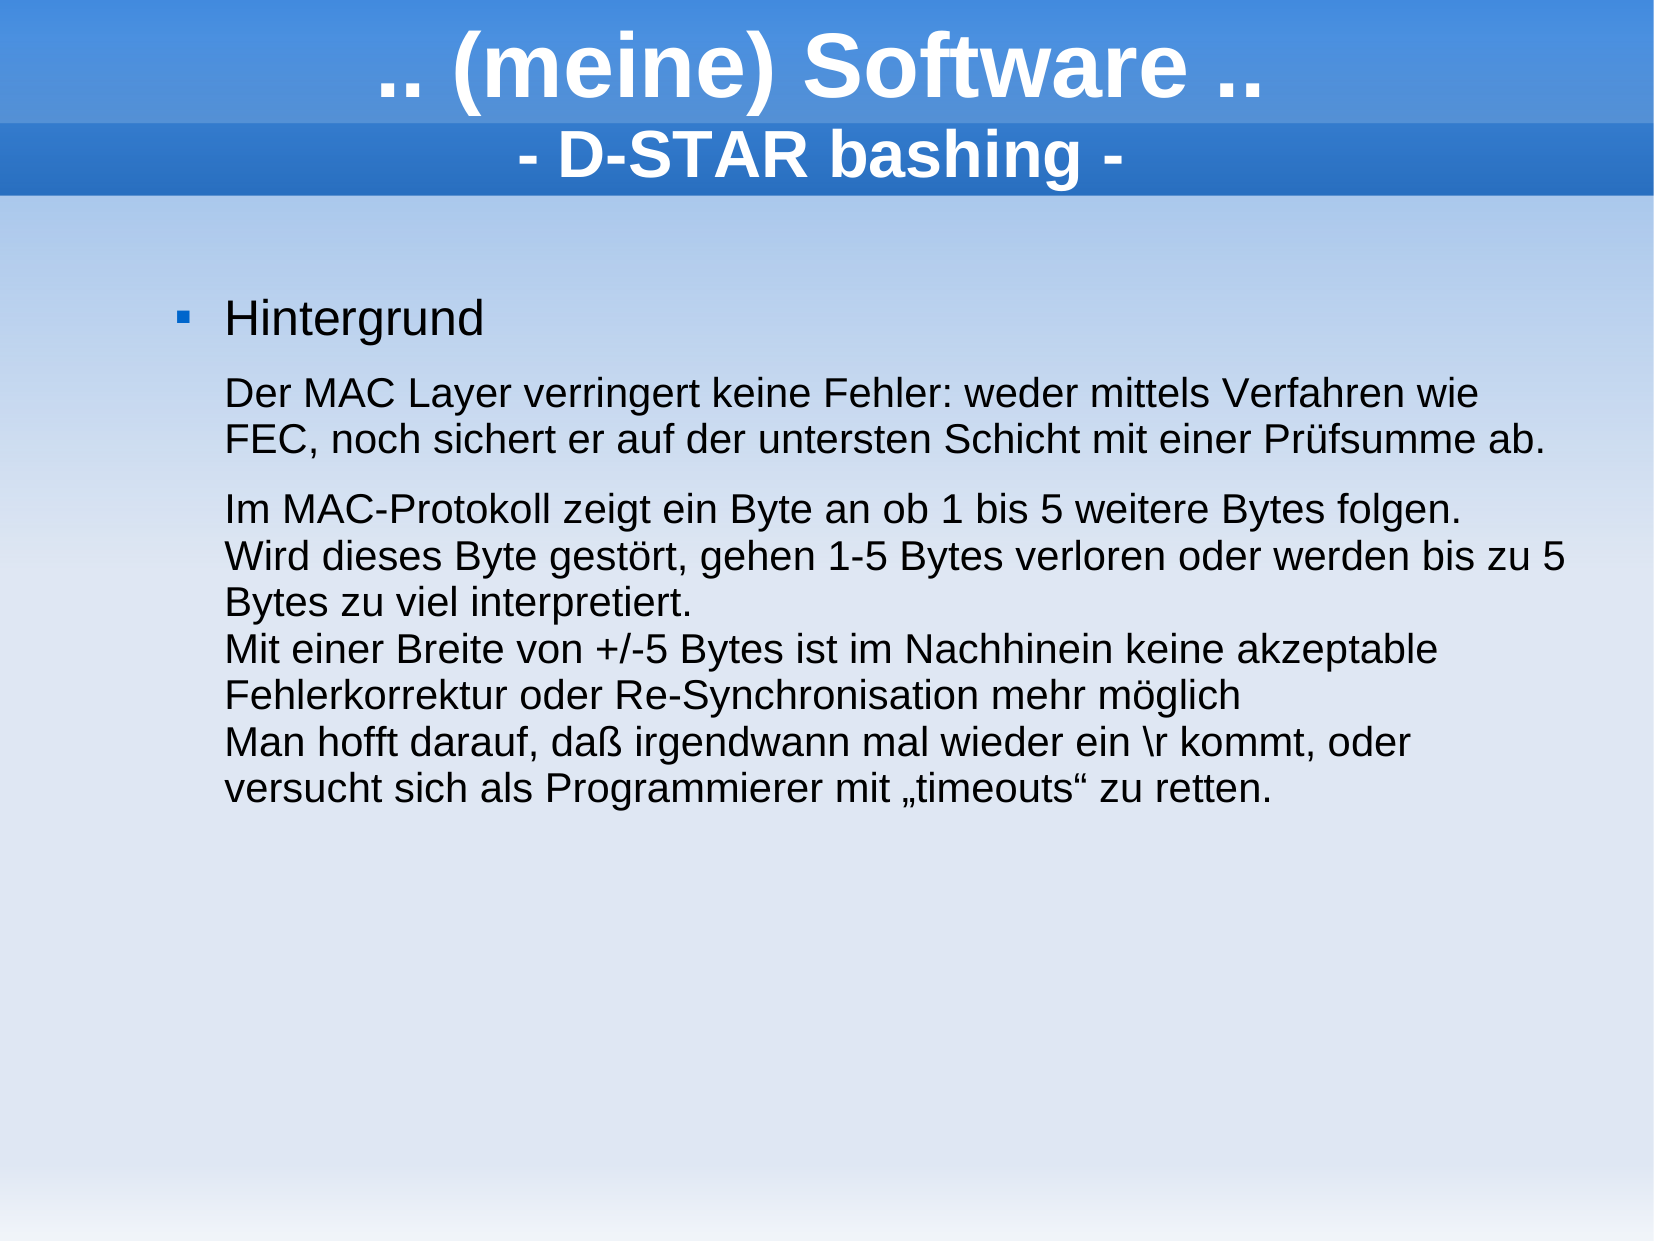

# .. (meine) Software .. - D-STAR bashing -
Hintergrund
Der MAC Layer verringert keine Fehler: weder mittels Verfahren wie FEC, noch sichert er auf der untersten Schicht mit einer Prüfsumme ab.
Im MAC-Protokoll zeigt ein Byte an ob 1 bis 5 weitere Bytes folgen.
Wird dieses Byte gestört, gehen 1-5 Bytes verloren oder werden bis zu 5 Bytes zu viel interpretiert.
Mit einer Breite von +/-5 Bytes ist im Nachhinein keine akzeptable Fehlerkorrektur oder Re-Synchronisation mehr möglich
Man hofft darauf, daß irgendwann mal wieder ein \r kommt, oder versucht sich als Programmierer mit „timeouts“ zu retten.